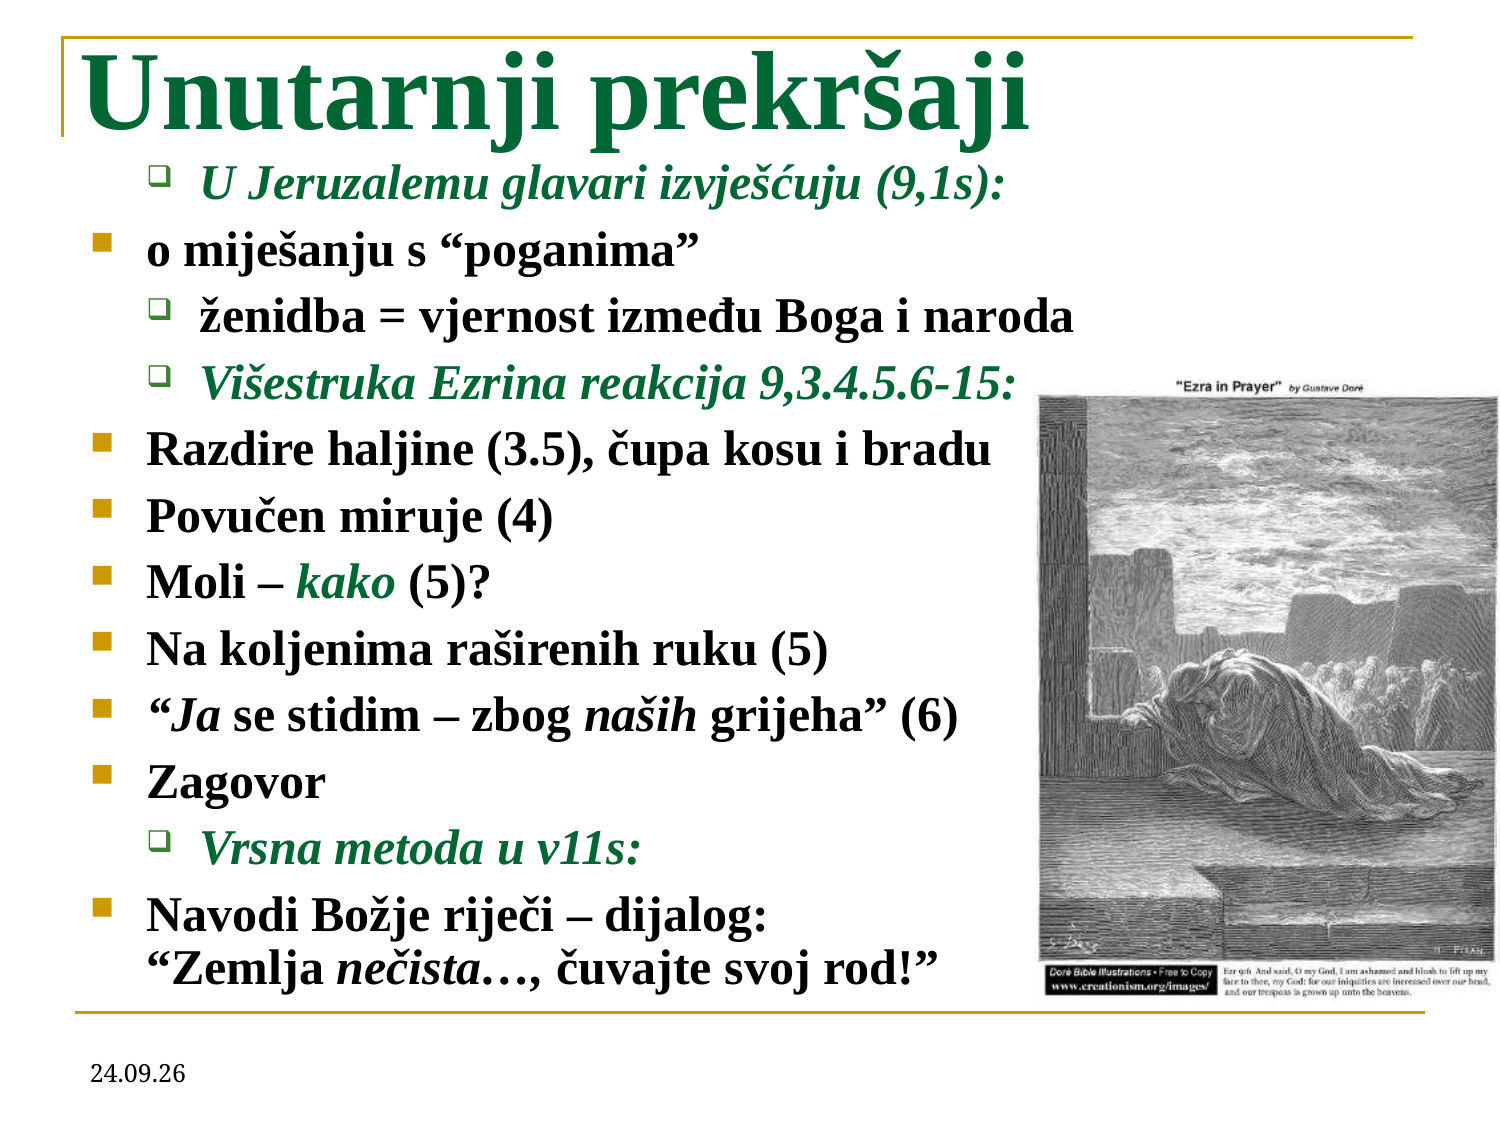

# Unutarnji prekršaji
U Jeruzalemu glavari izvješćuju (9,1s):
o miješanju s “poganima”
ženidba = vjernost između Boga i naroda
Višestruka Ezrina reakcija 9,3.4.5.6-15:
Razdire haljine (3.5), čupa kosu i bradu
Povučen miruje (4)
Moli – kako (5)?
Na koljenima raširenih ruku (5)
“Ja se stidim – zbog naših grijeha” (6)
Zagovor
Vrsna metoda u v11s:
Navodi Božje riječi – dijalog:
“Zemlja nečista…, čuvajte svoj rod!”